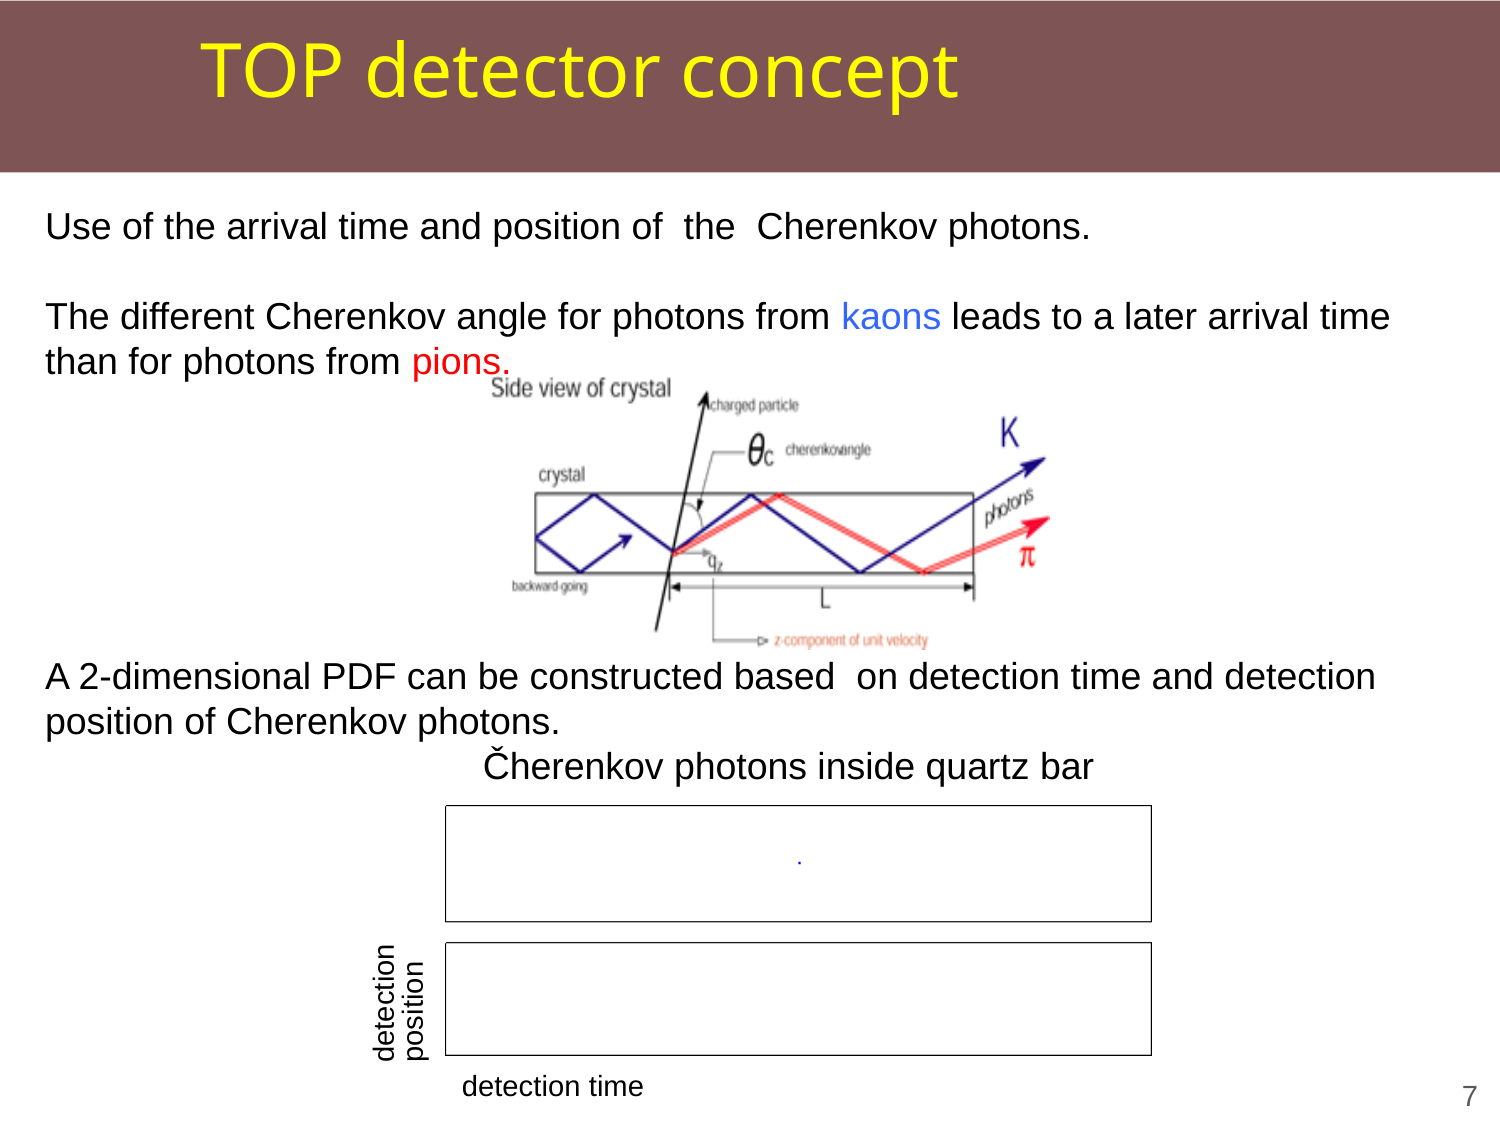

# TOP detector concept
Use of the arrival time and position of the Cherenkov photons.
The different Cherenkov angle for photons from kaons leads to a later arrival time
than for photons from pions.
A 2-dimensional PDF can be constructed based on detection time and detection position of Cherenkov photons.
Čherenkov photons inside quartz bar
detection
position
detection time